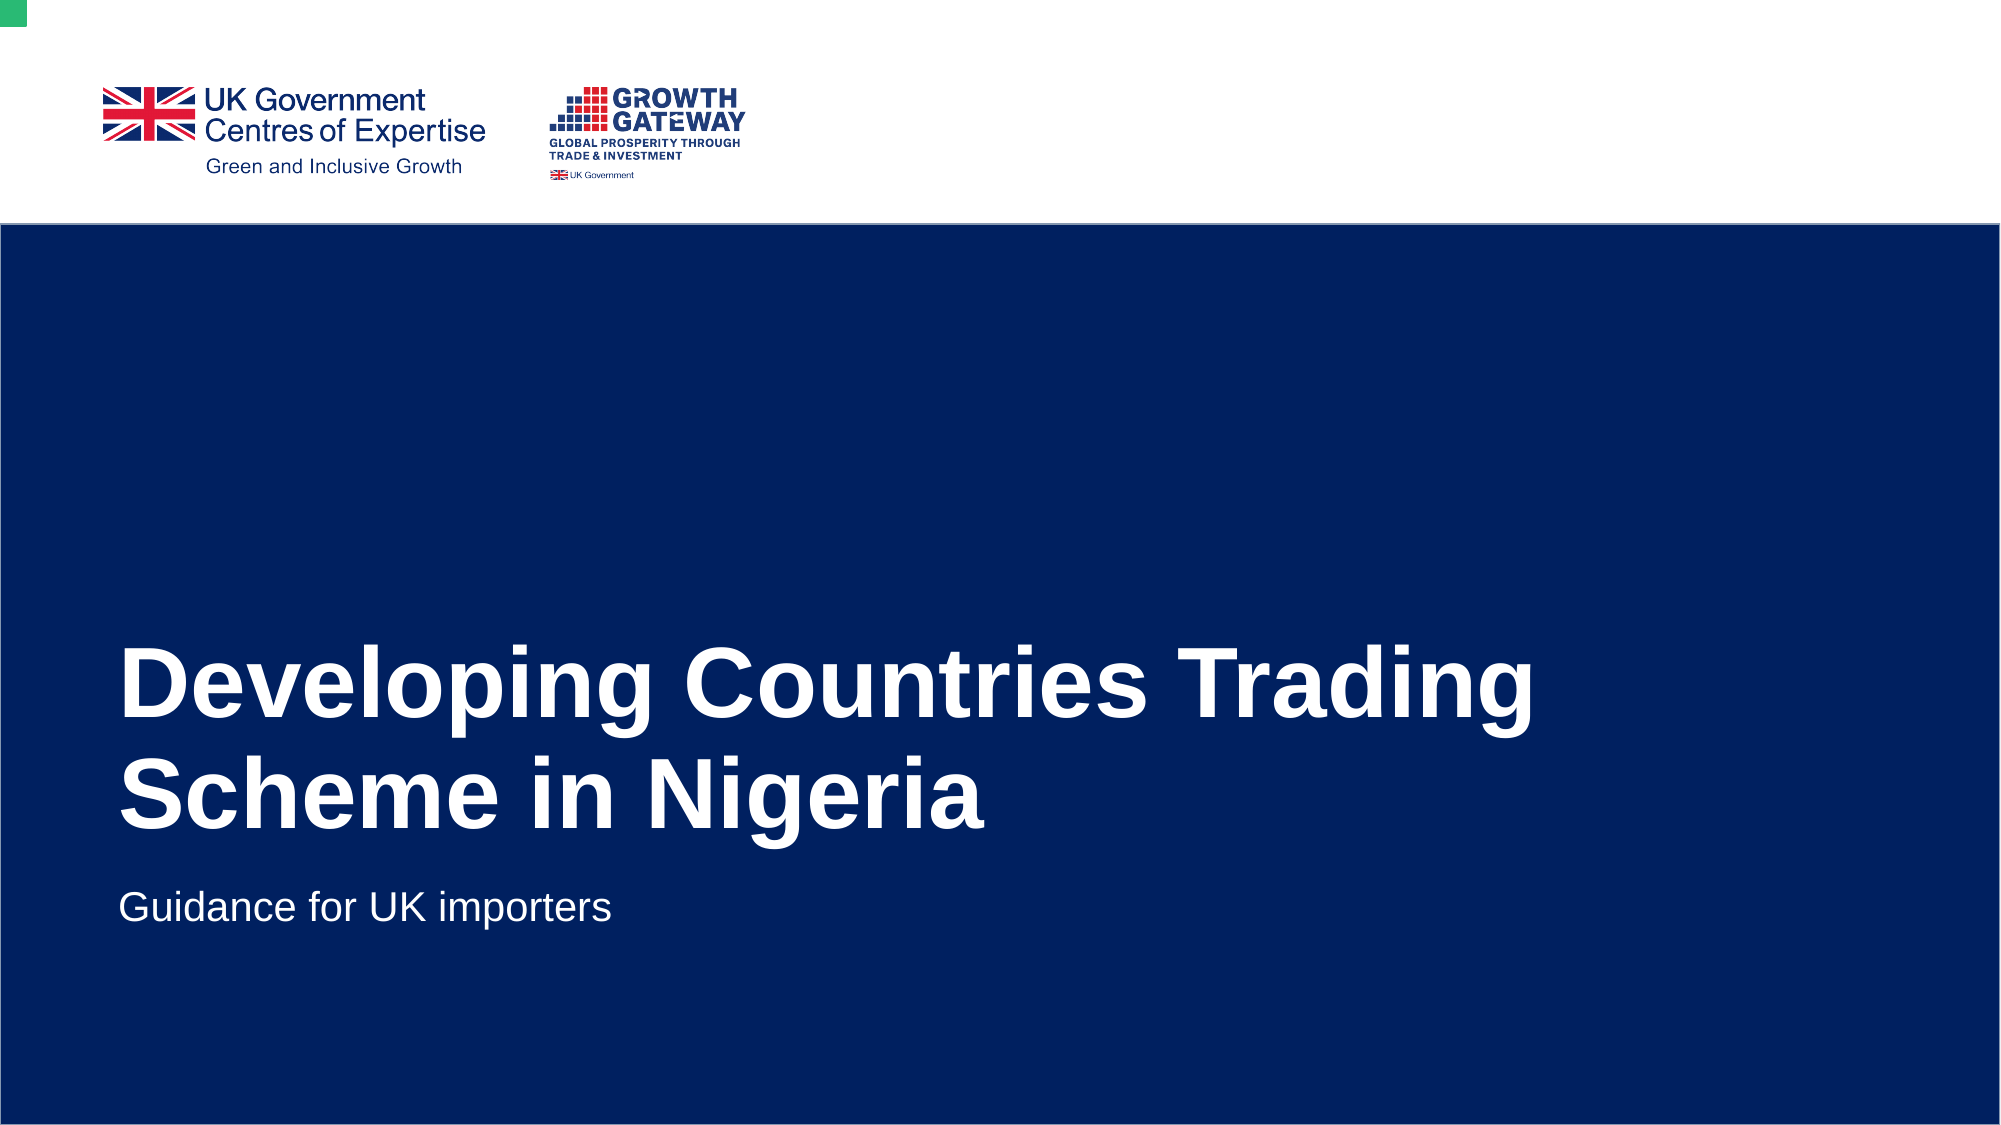

Developing Countries Trading Scheme in Nigeria
# Guidance for UK importers